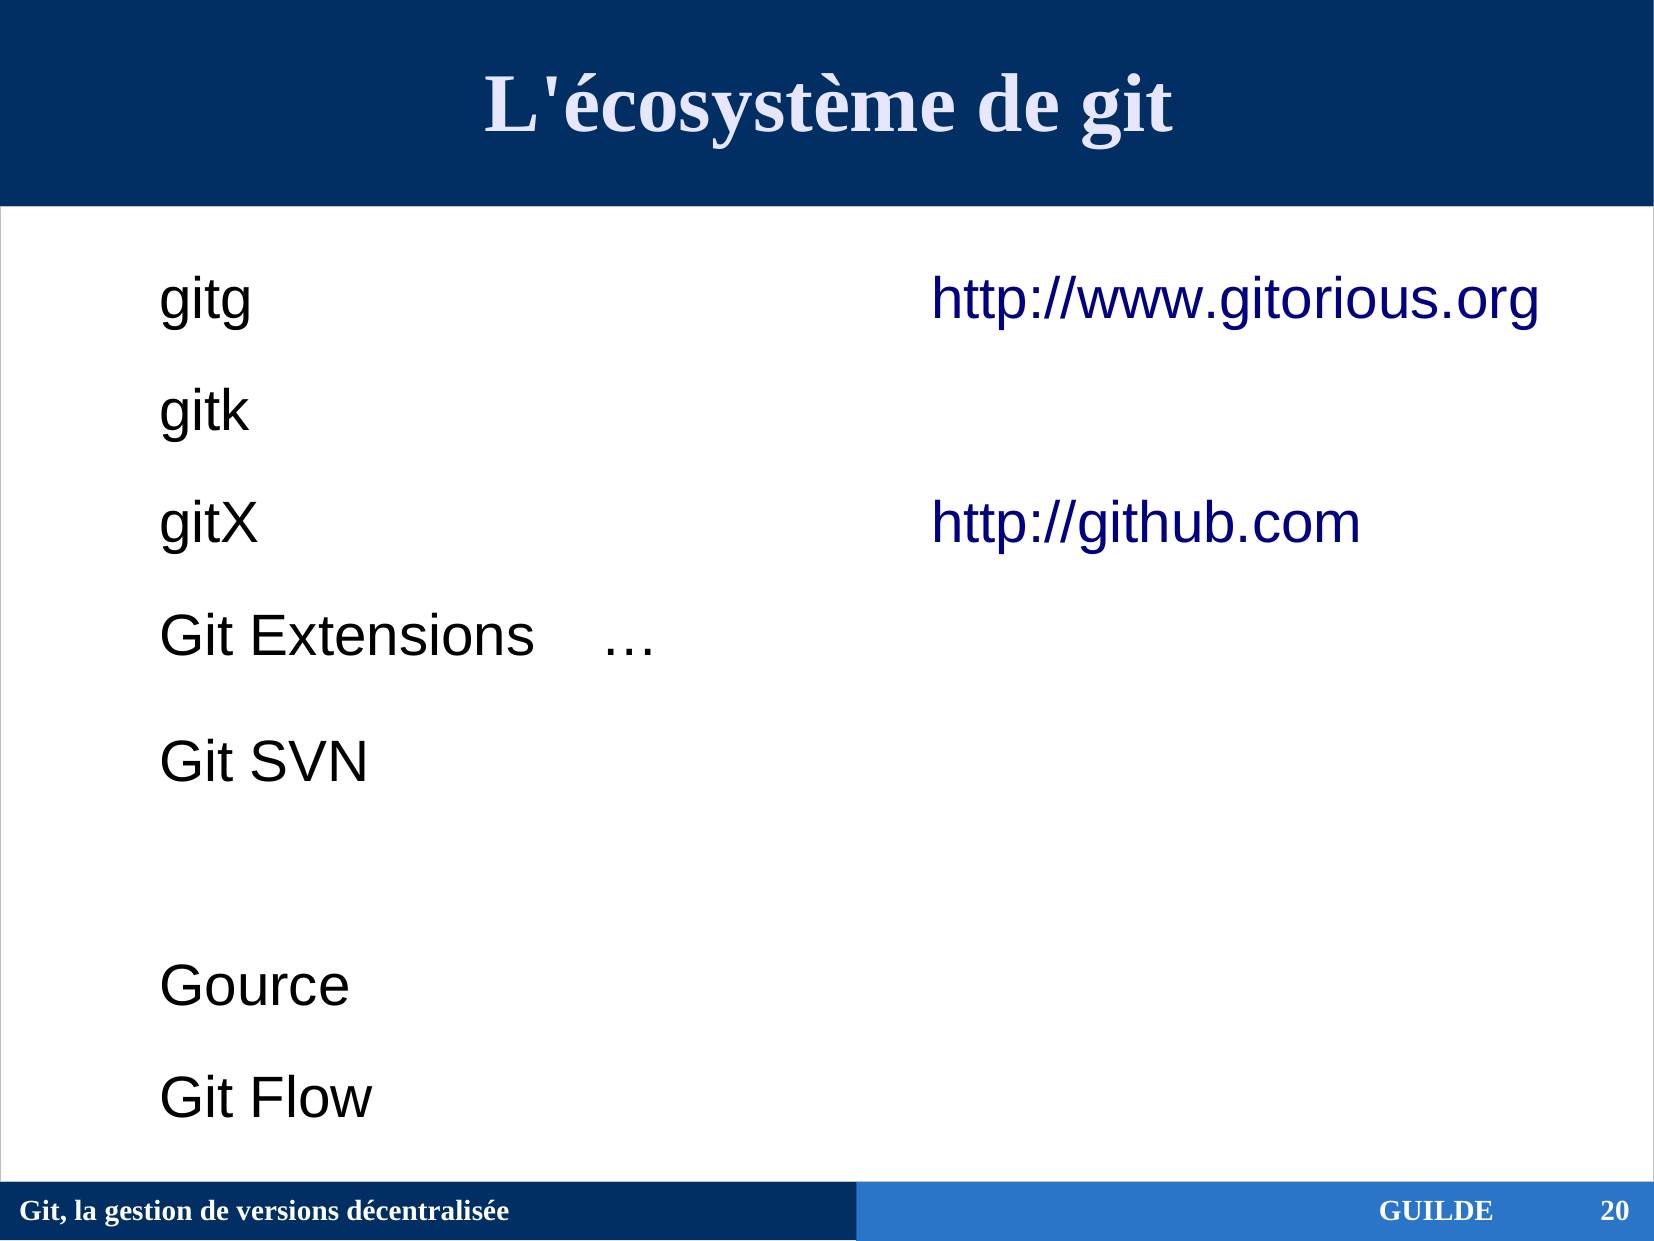

# L'écosystème de git
gitg
gitk
gitX
Git Extensions …
http://www.gitorious.org
http://github.com
Git SVN
Gource
Git Flow
20